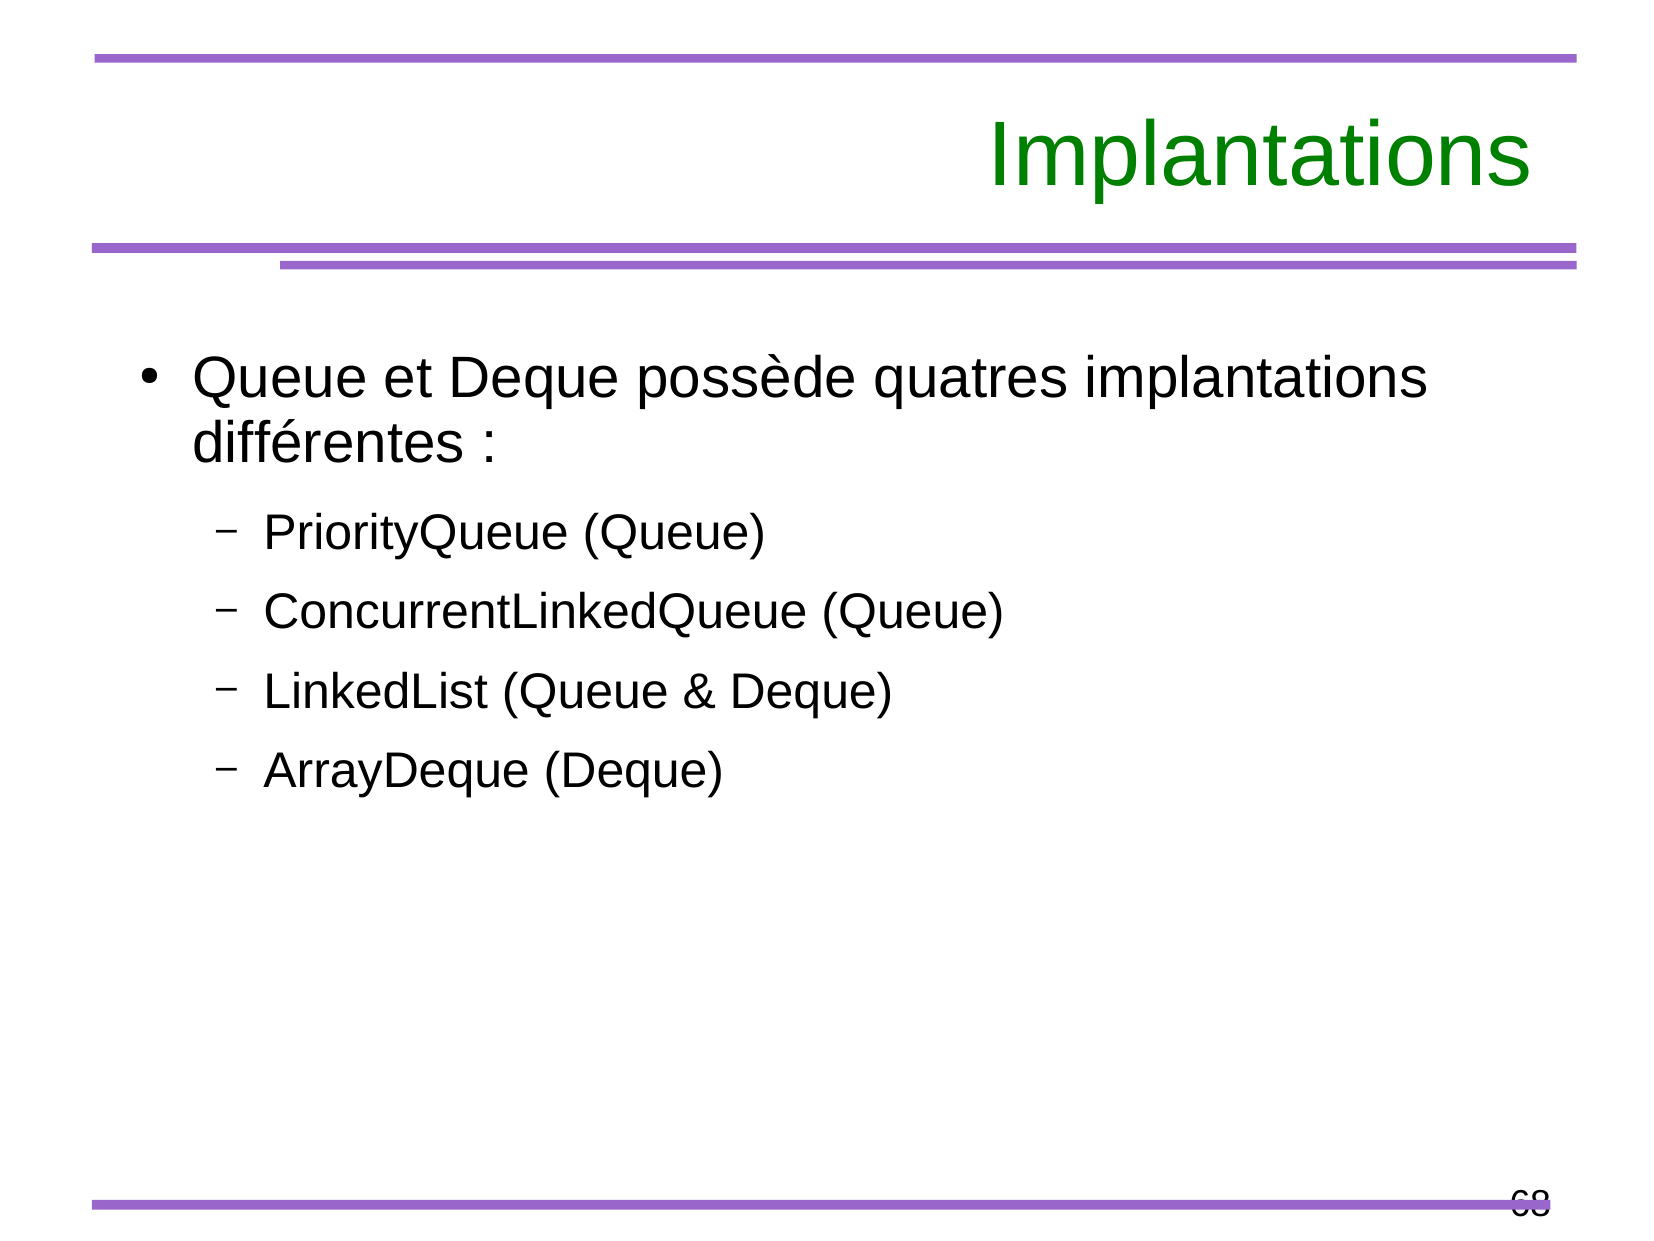

# Implantations
Queue et Deque possède quatres implantations différentes :
PriorityQueue (Queue)
ConcurrentLinkedQueue (Queue)
LinkedList (Queue & Deque)
ArrayDeque (Deque)